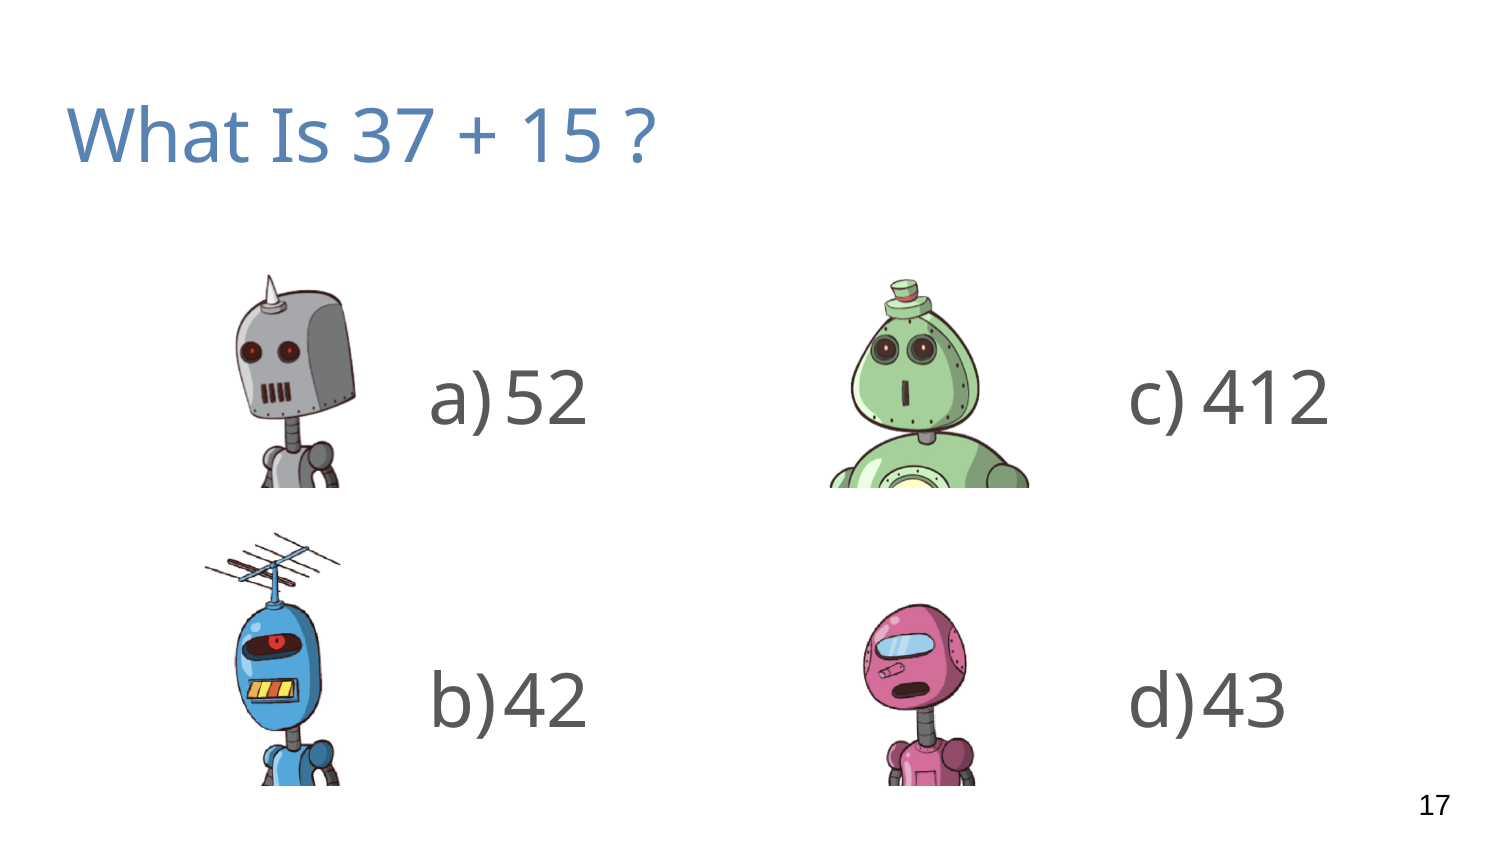

# What Is 37 + 15 ?
52
412
42
43